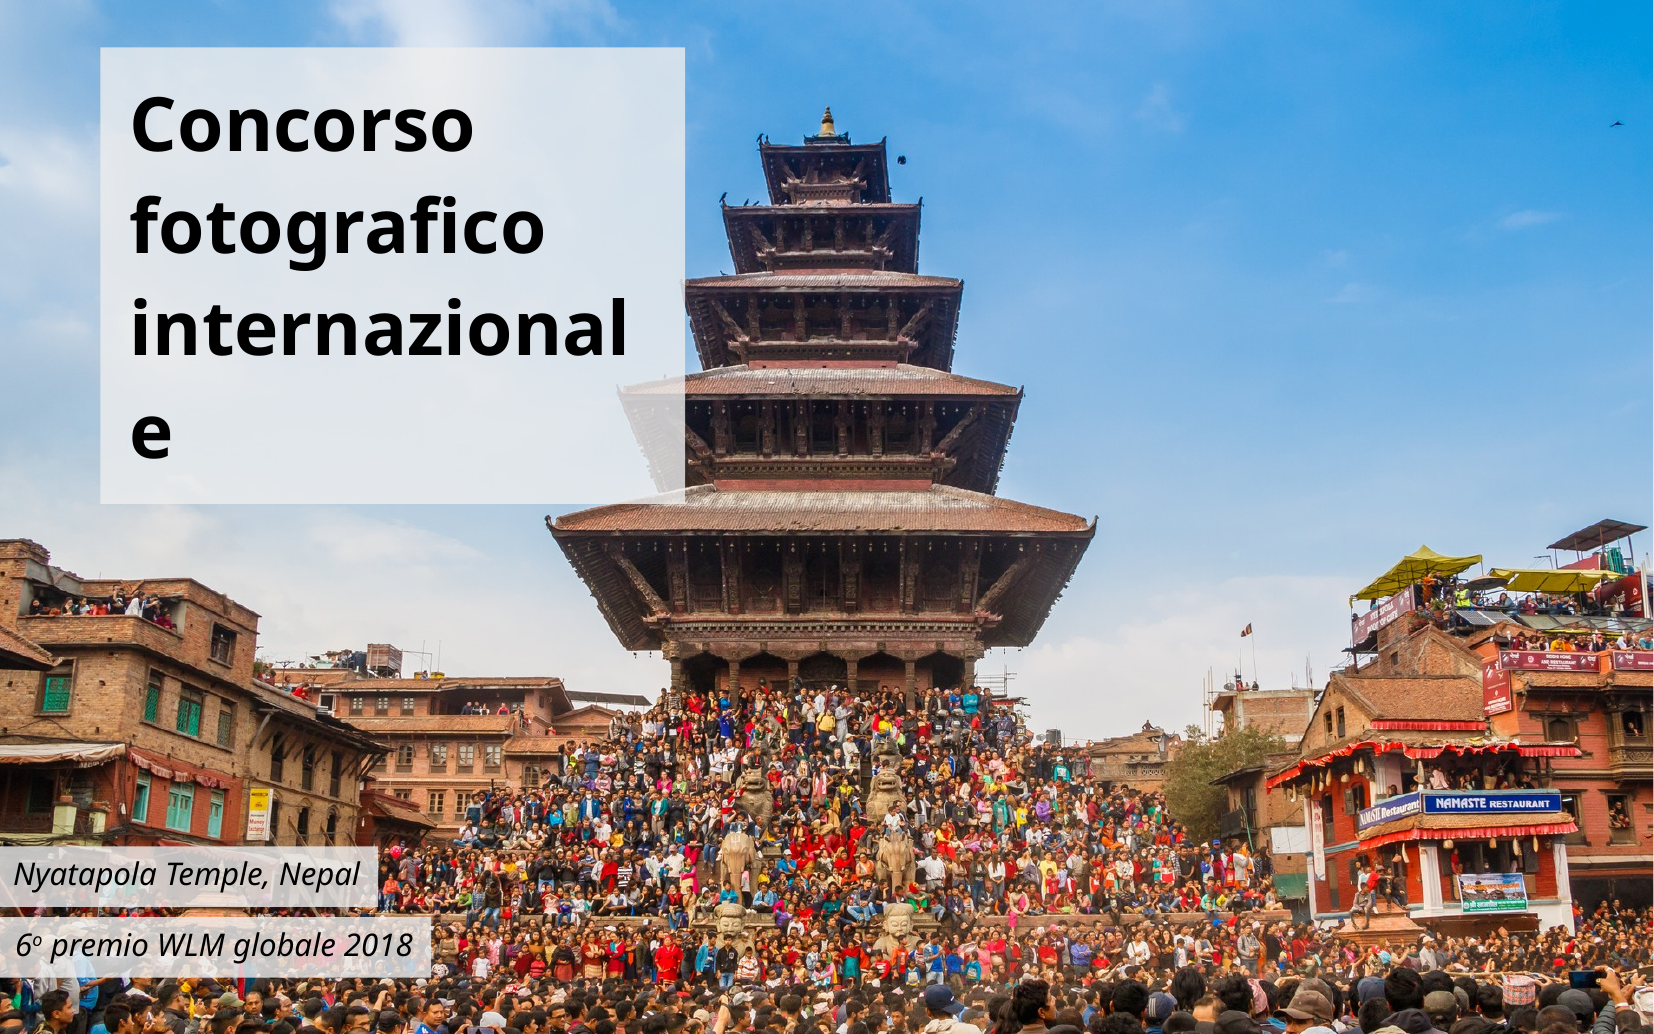

Concorso
fotografico
internazionale
Nyatapola Temple, Nepal
6o premio WLM globale 2018